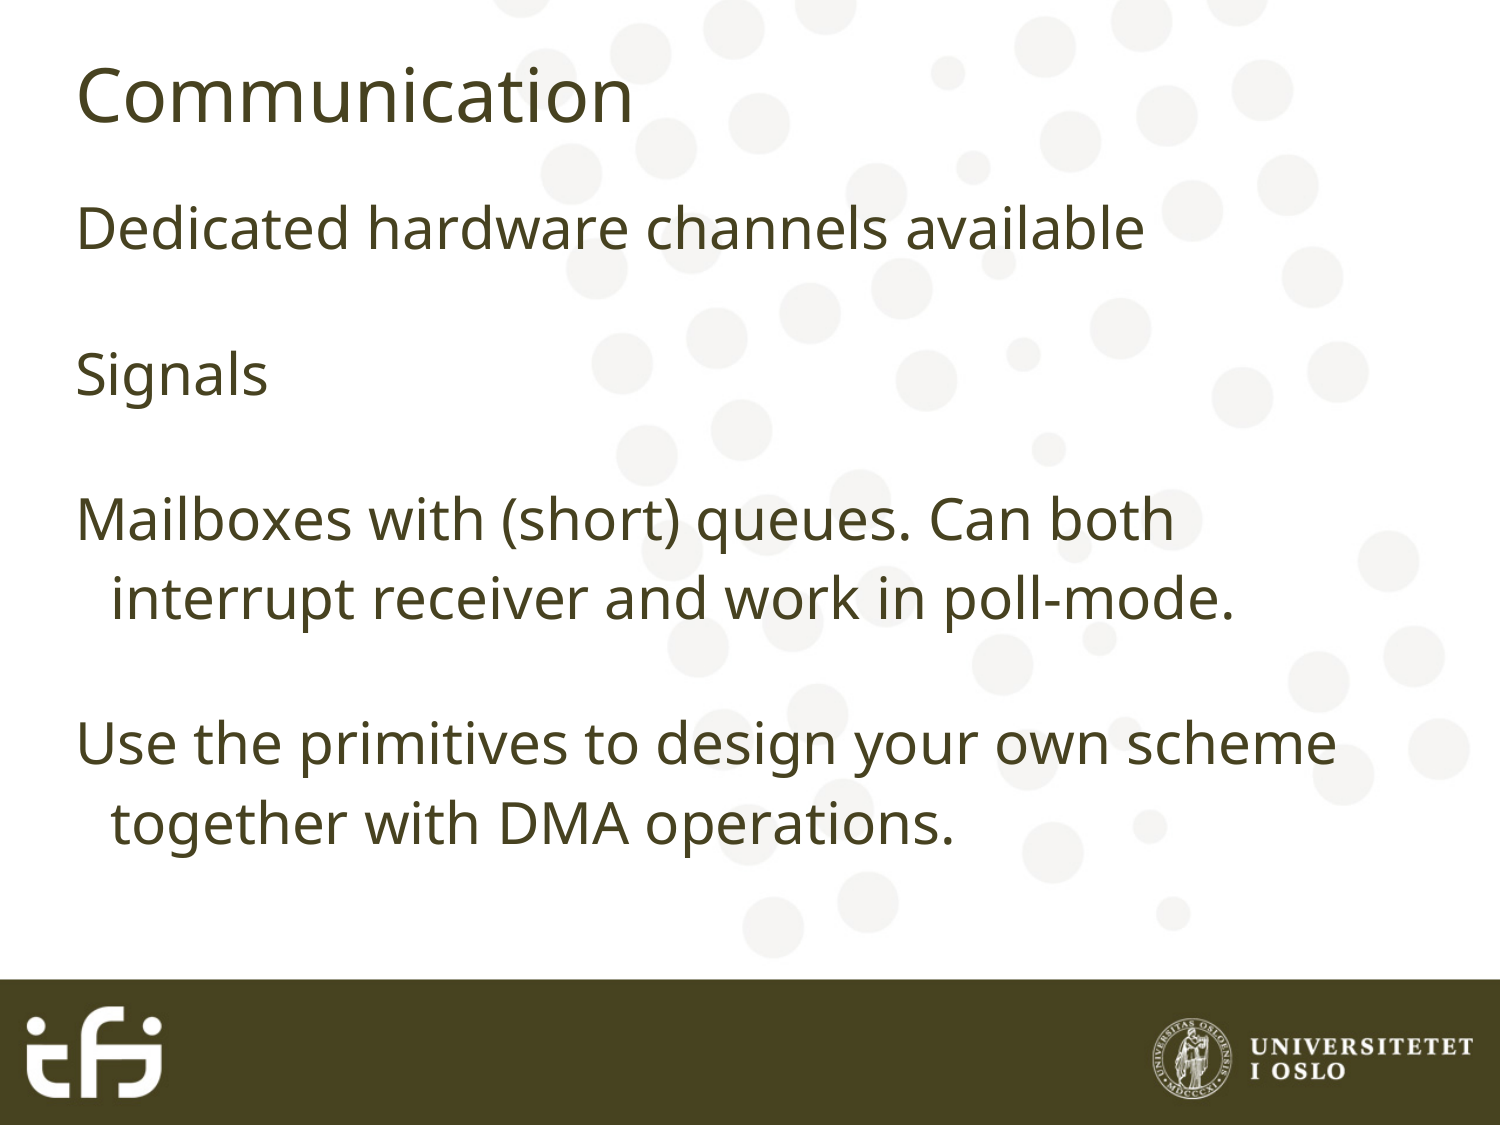

# Communication
Dedicated hardware channels available
Signals
Mailboxes with (short) queues. Can both interrupt receiver and work in poll-mode.
Use the primitives to design your own scheme together with DMA operations.